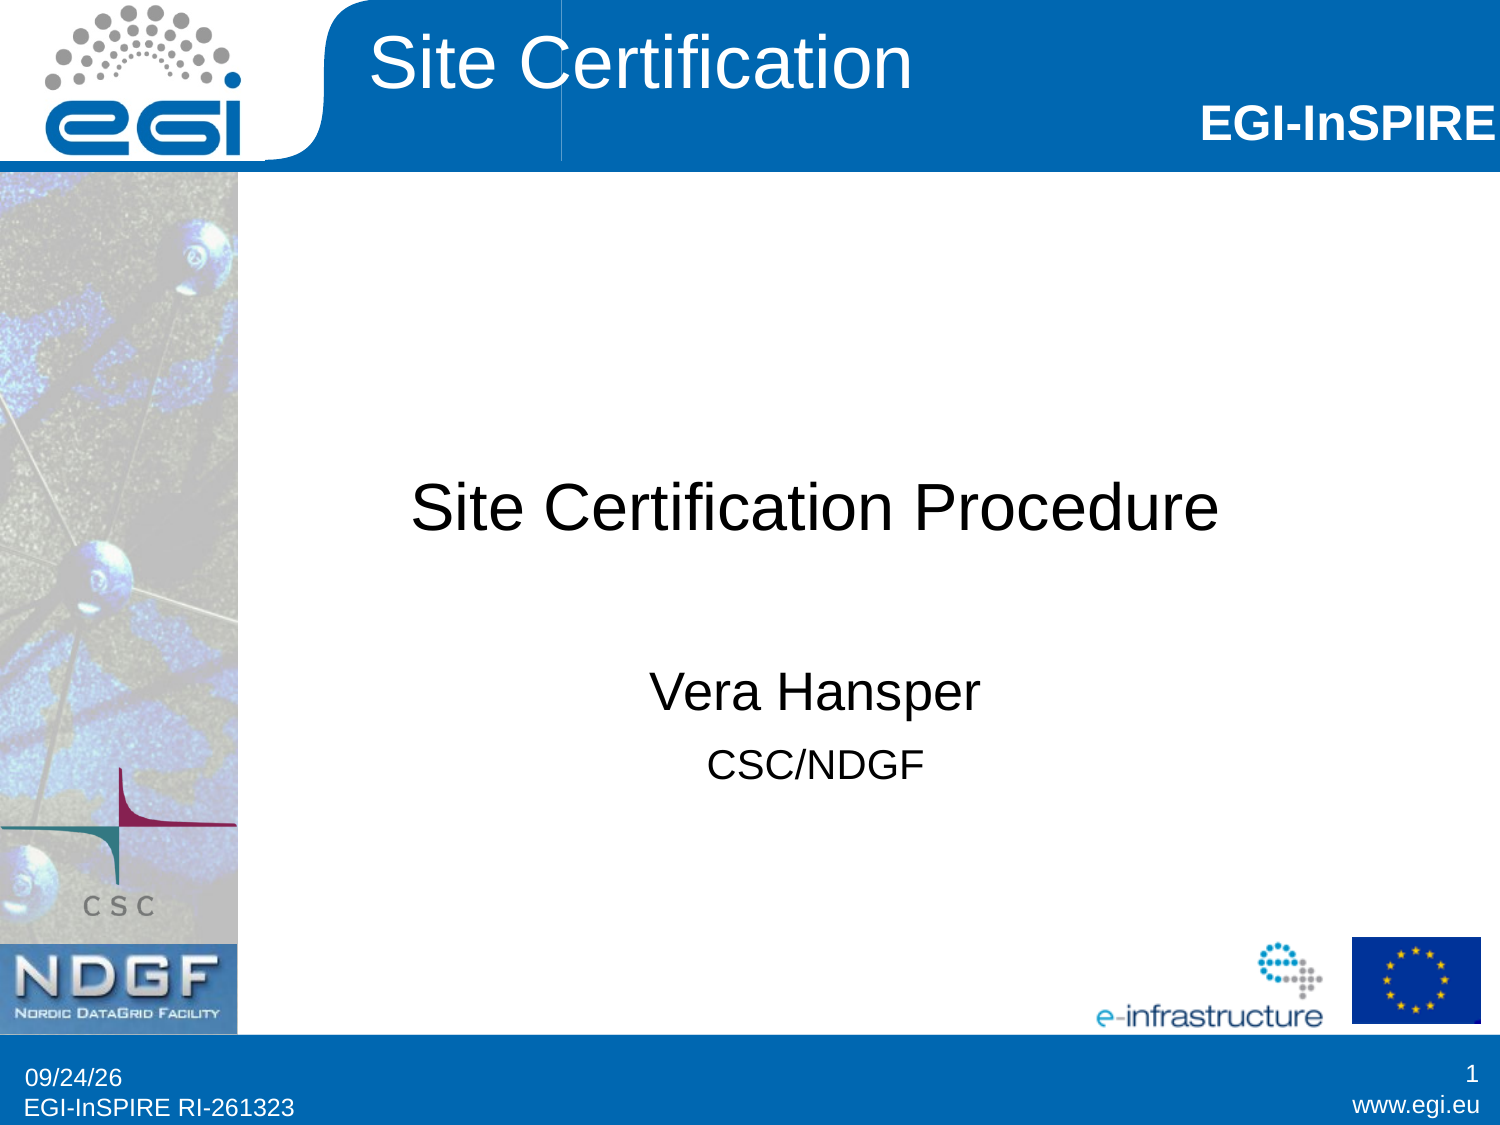

Site Certification
# Site Certification Procedure
Vera Hansper
CSC/NDGF